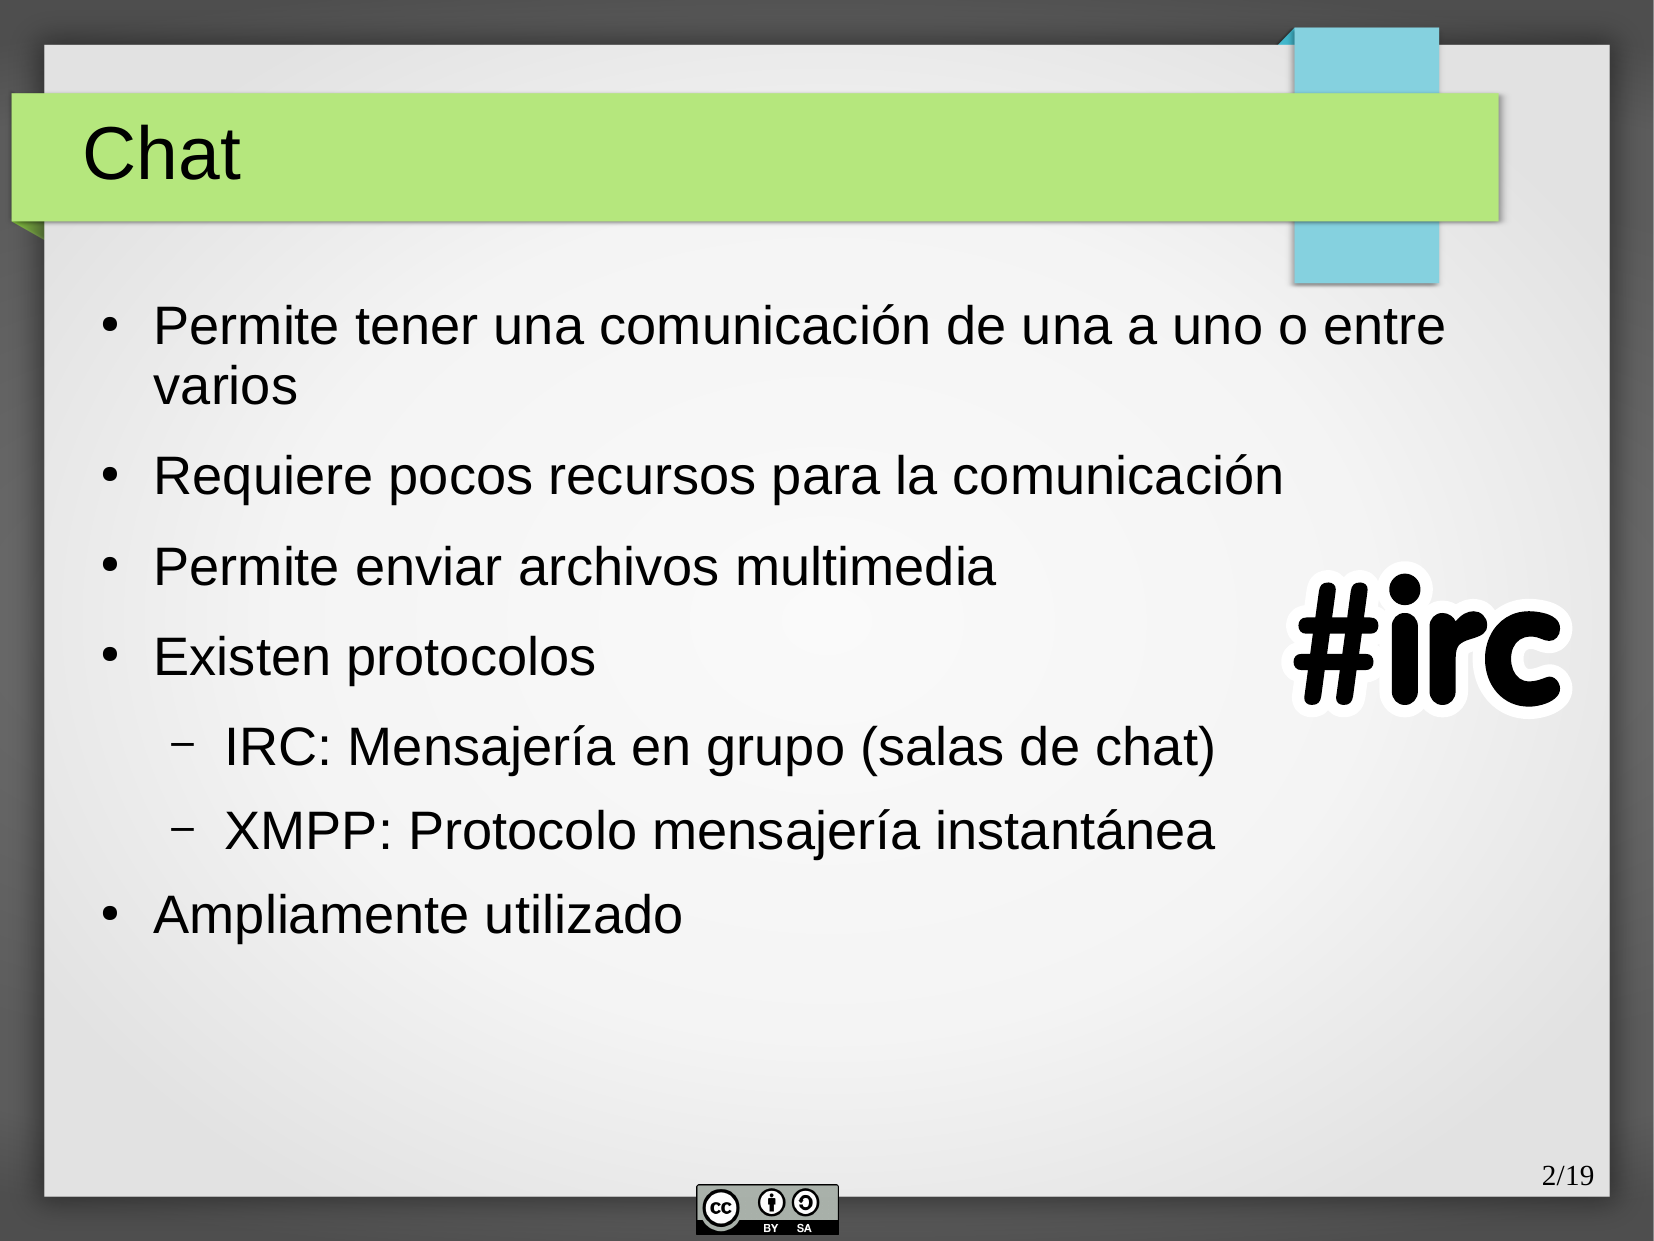

# Chat
Permite tener una comunicación de una a uno o entre varios
Requiere pocos recursos para la comunicación
Permite enviar archivos multimedia
Existen protocolos
IRC: Mensajería en grupo (salas de chat)
XMPP: Protocolo mensajería instantánea
Ampliamente utilizado
2